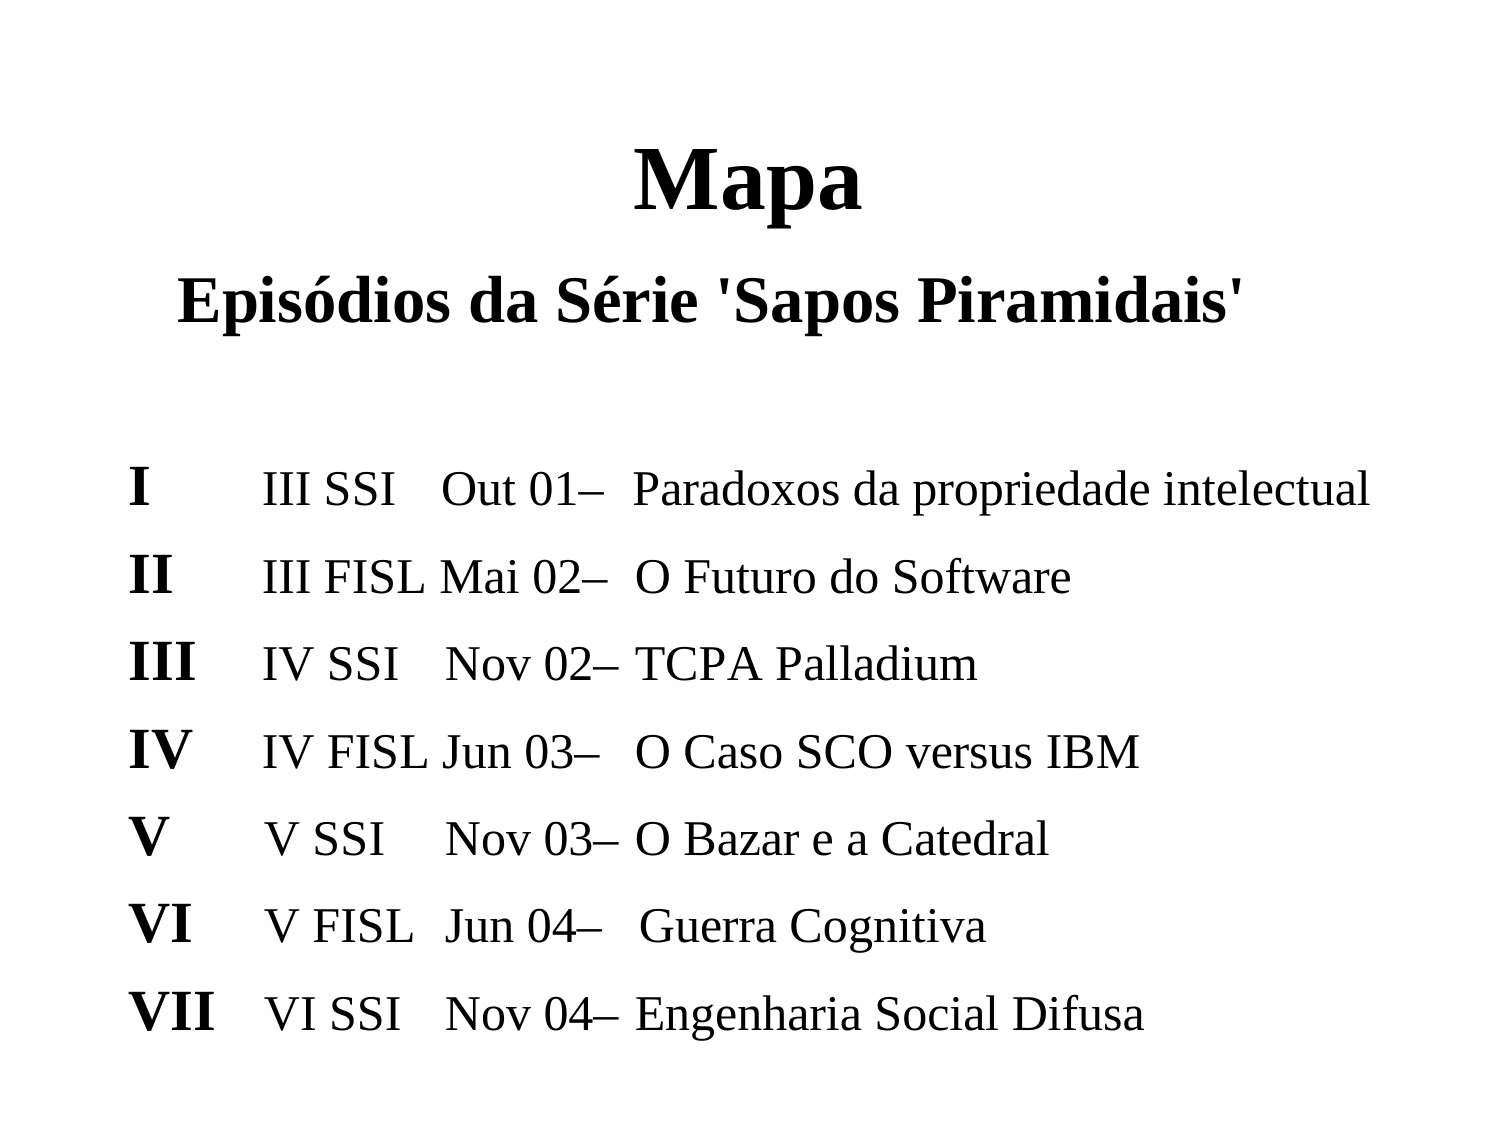

# Mapa
Episódios da Série 'Sapos Piramidais'
I 	III SSI 	Out 01– 	Paradoxos da propriedade intelectual
II 	III FISL Mai 02– 	O Futuro do Software
III 	IV SSI 	Nov 02– 	TCPA Palladium
IV 	IV FISL Jun 03– 	O Caso SCO versus IBM
V 	V SSI 	Nov 03– 	O Bazar e a Catedral
VI 	V FISL 	Jun 04– 	Guerra Cognitiva
VII 	VI SSI 	Nov 04– 	Engenharia Social Difusa